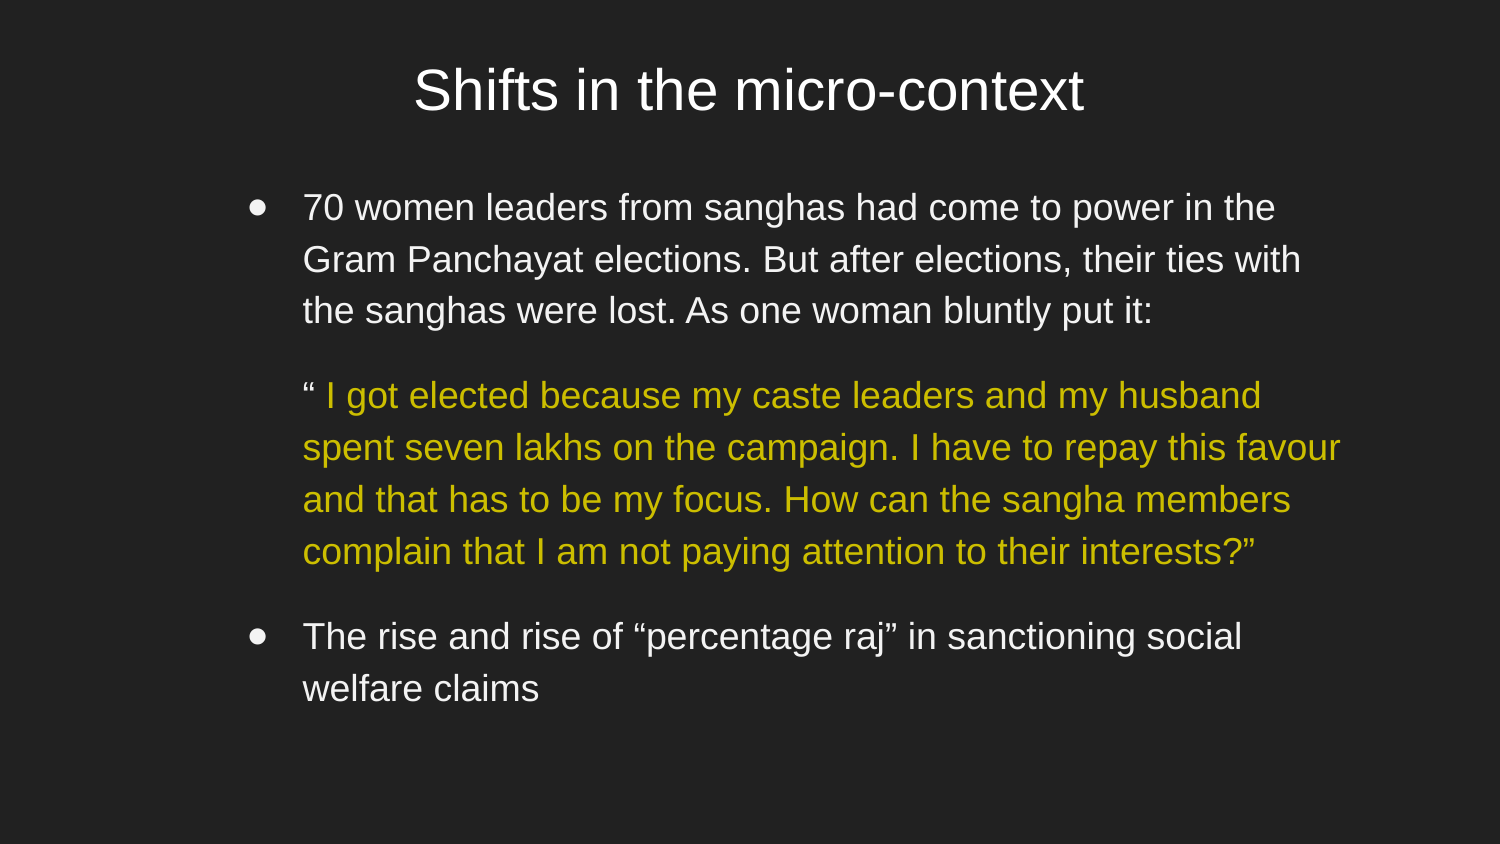

# Shifts in the micro-context
70 women leaders from sanghas had come to power in the Gram Panchayat elections. But after elections, their ties with the sanghas were lost. As one woman bluntly put it:
“ I got elected because my caste leaders and my husband spent seven lakhs on the campaign. I have to repay this favour and that has to be my focus. How can the sangha members complain that I am not paying attention to their interests?”
The rise and rise of “percentage raj” in sanctioning social welfare claims